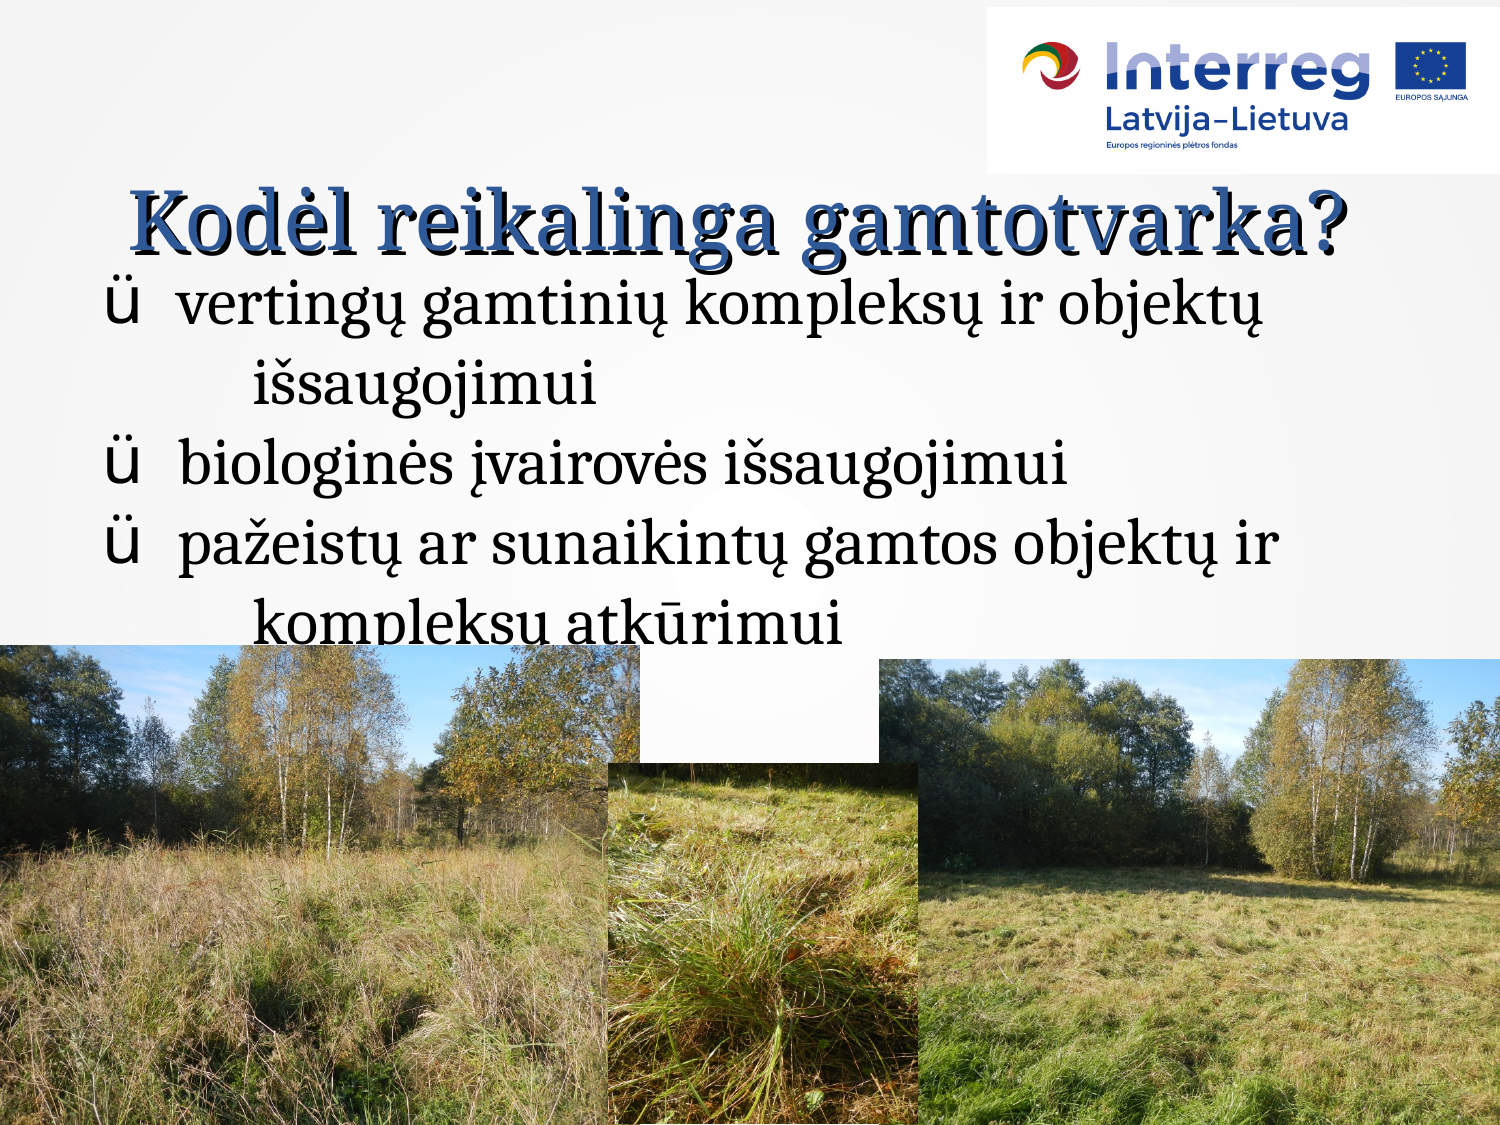

# Kodėl reikalinga gamtotvarka?
vertingų gamtinių kompleksų ir objektų išsaugojimui
biologinės įvairovės išsaugojimui
pažeistų ar sunaikintų gamtos objektų ir kompleksų atkūrimui